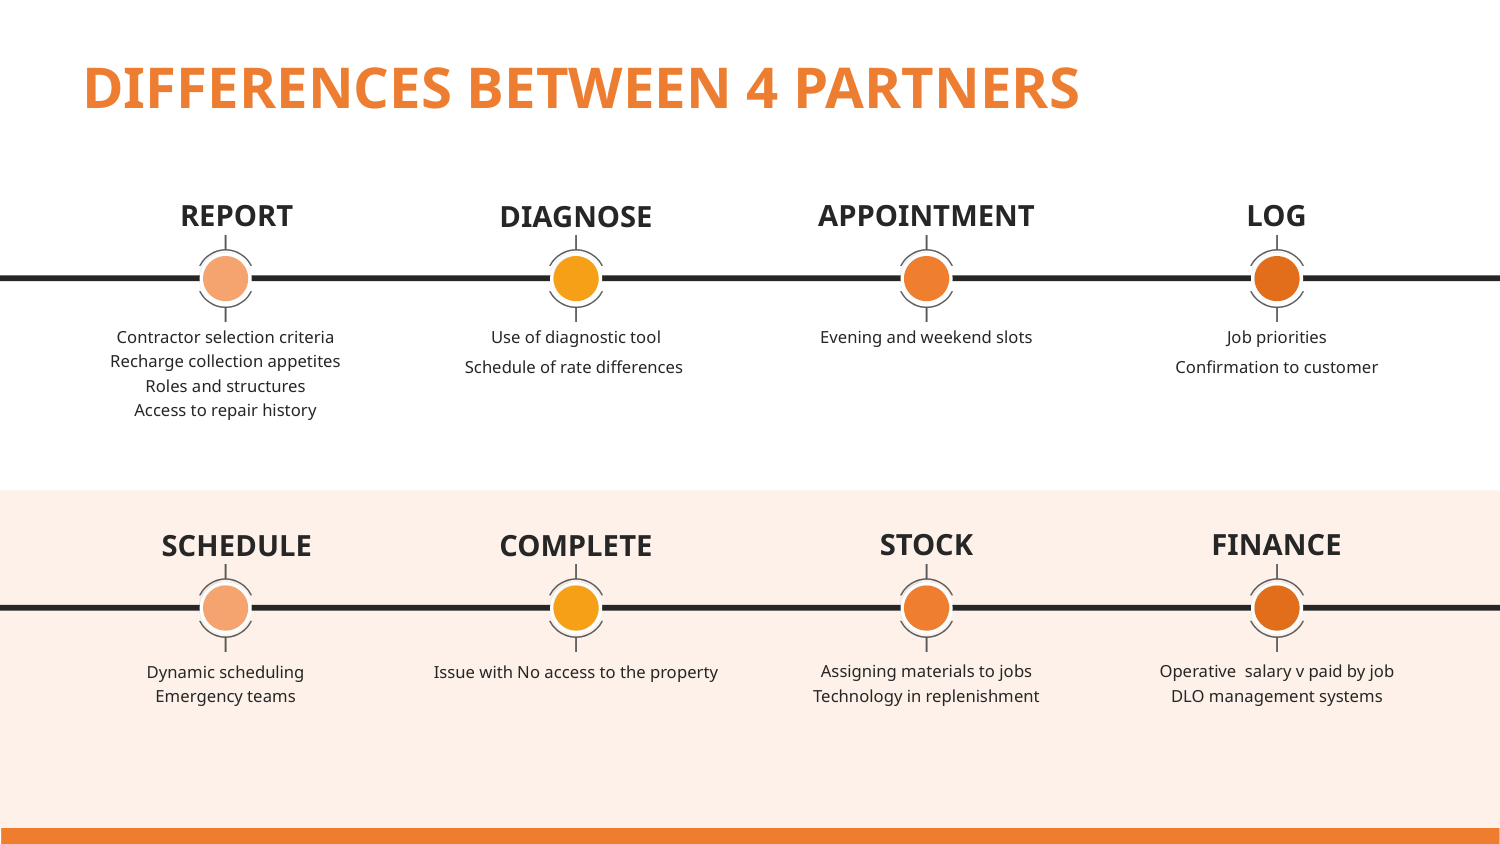

DIFFERENCES BETWEEN 4 PARTNERS
LOG
APPOINTMENT
DIAGNOSE
REPORT
Contractor selection criteria
Recharge collection appetites
Roles and structures
Access to repair history
Use of diagnostic tool
Schedule of rate differences
Evening and weekend slots
Job priorities
Confirmation to customer
FINANCE
STOCK
COMPLETE
SCHEDULE
Dynamic scheduling
Emergency teams
Issue with No access to the property
Assigning materials to jobs
Technology in replenishment
Operative salary v paid by job
DLO management systems